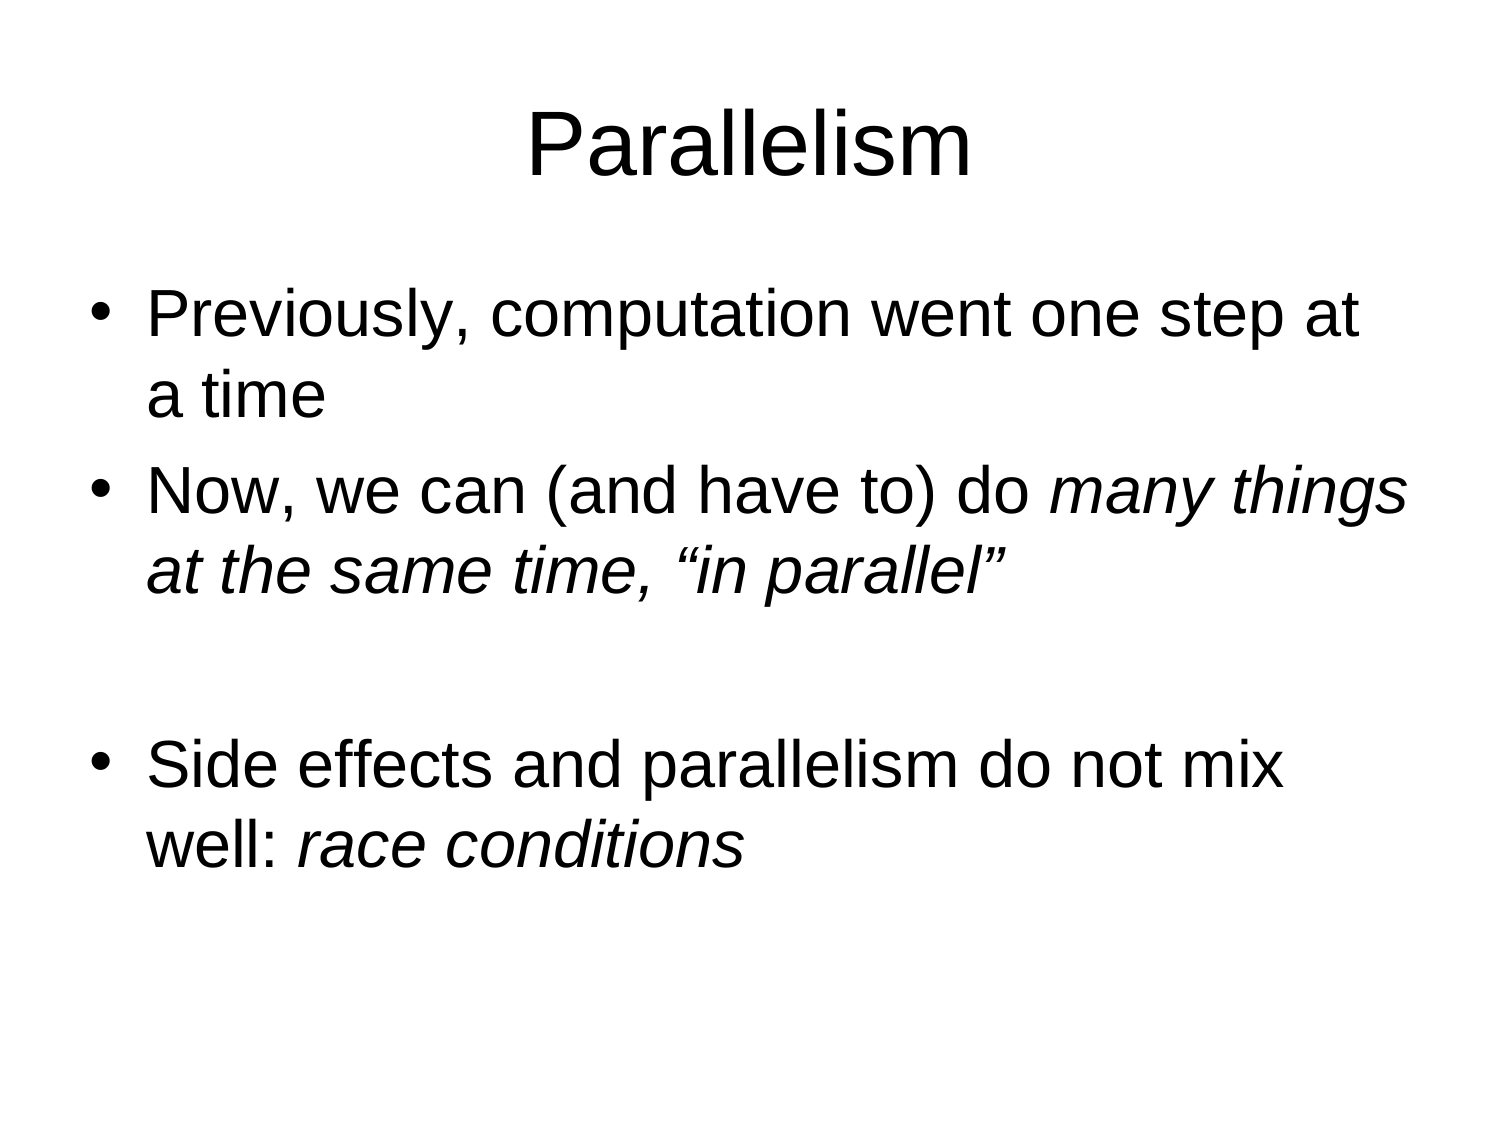

# Parallelism
Previously, computation went one step at a time
Now, we can (and have to) do many things at the same time, “in parallel”
Side effects and parallelism do not mix well: race conditions